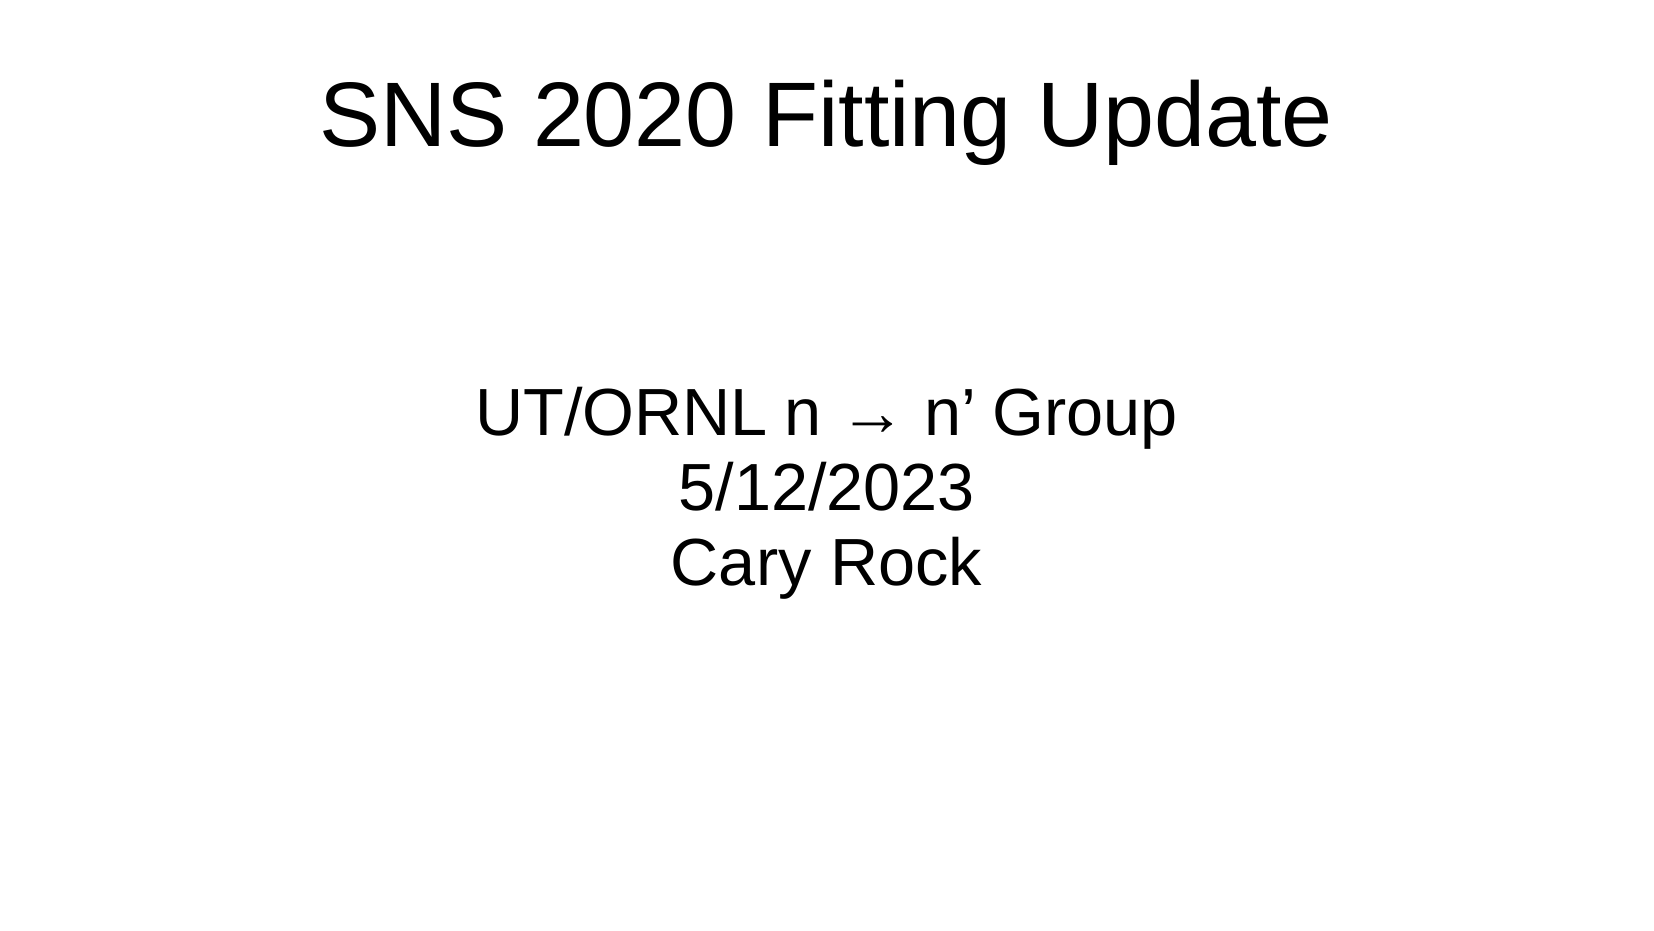

# SNS 2020 Fitting Update
UT/ORNL n → n’ Group
5/12/2023
Cary Rock